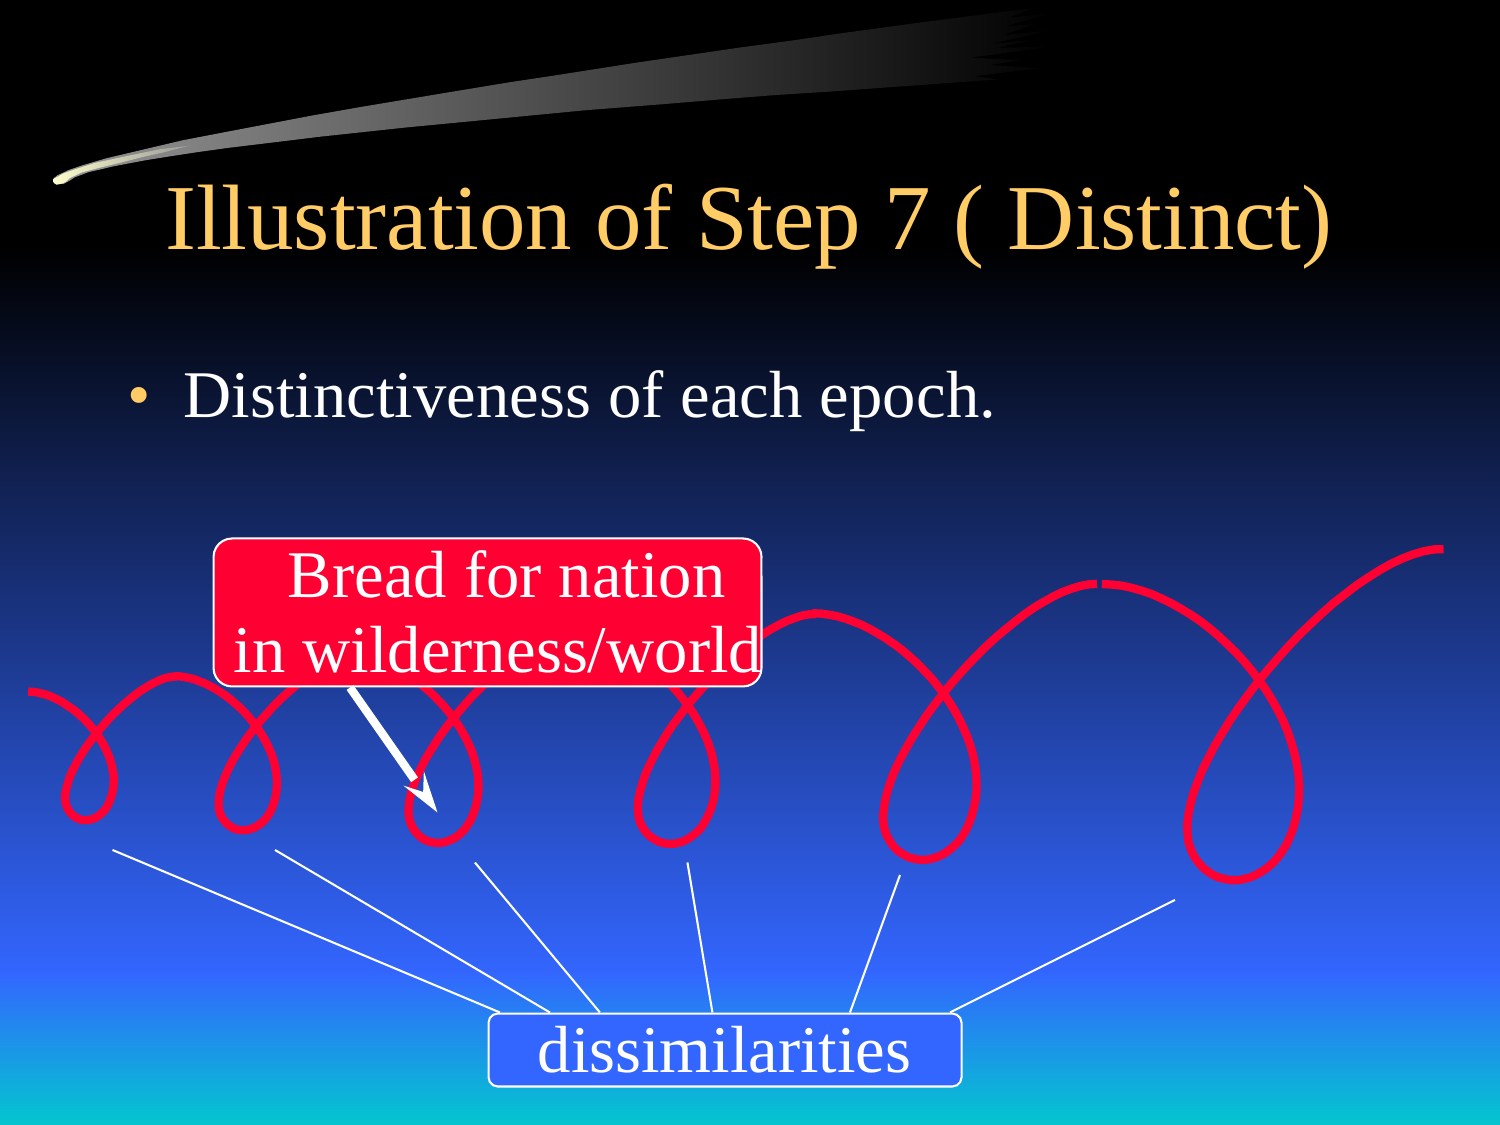

# Illustration of Step 7 ( Distinct)
Distinctiveness of each epoch.
Bread for nation
in wilderness/world
dissimilarities